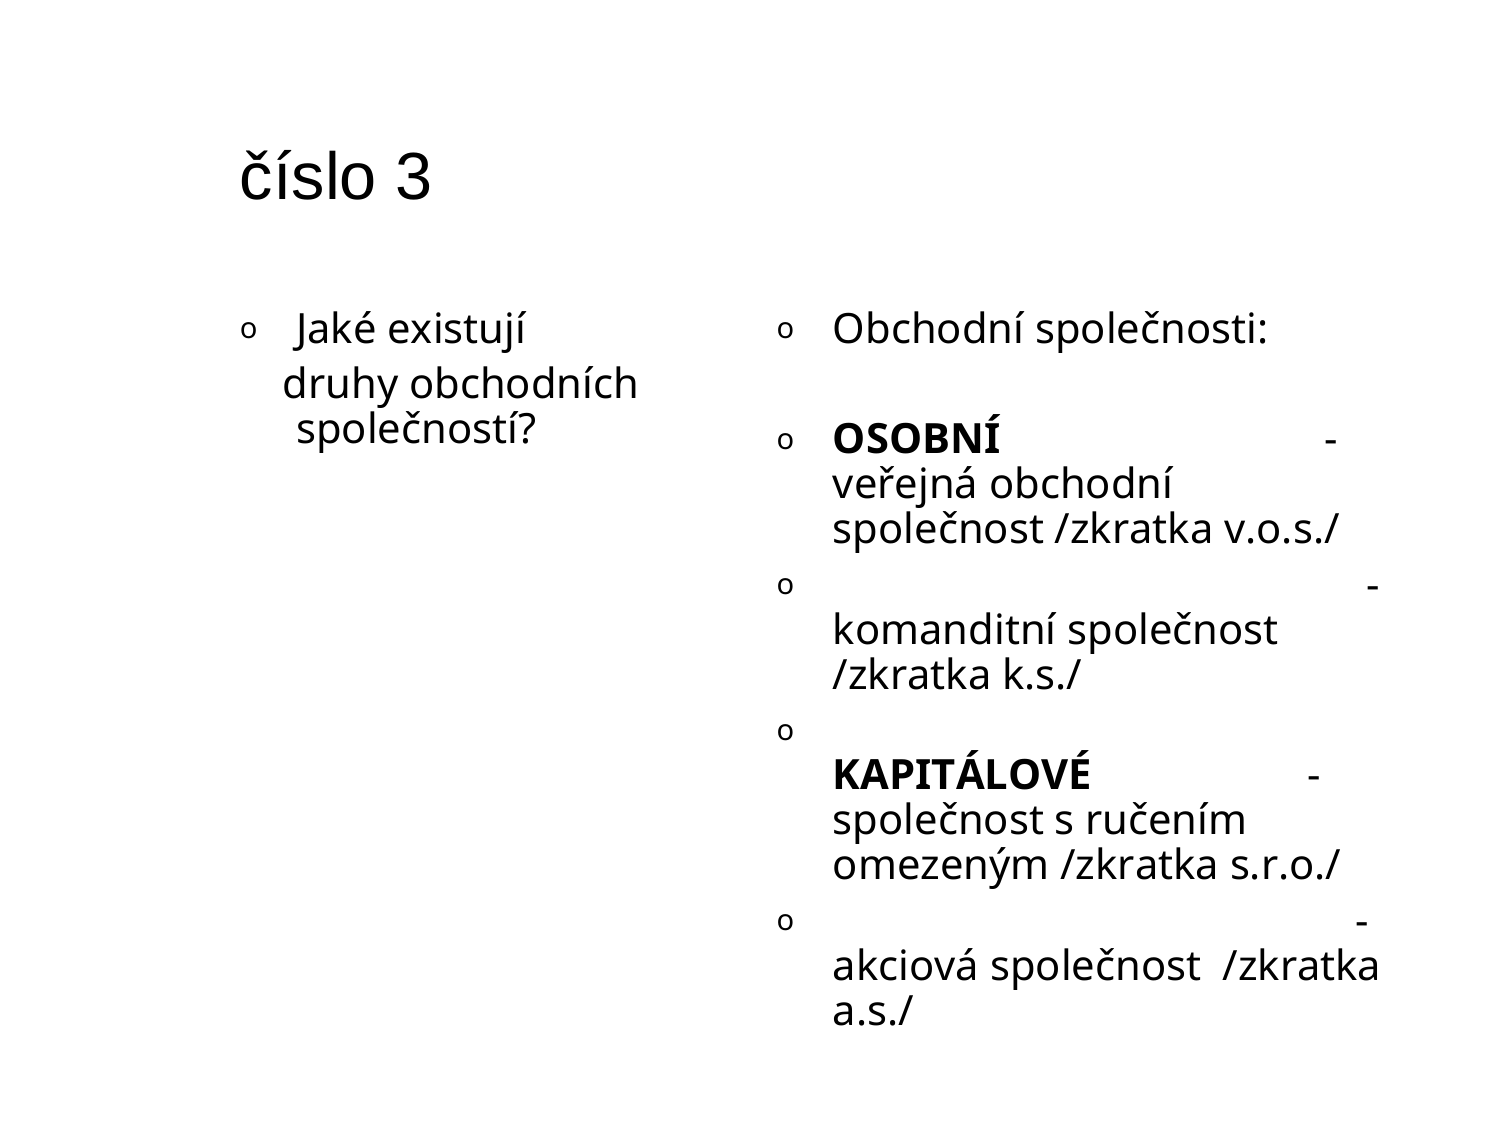

# číslo 3
Jaké existují
 druhy obchodních společností?
Obchodní společnosti:
OSOBNÍ 	 - veřejná obchodní společnost /zkratka v.o.s./
			 - komanditní společnost /zkratka k.s./
			 KAPITÁLOVÉ - společnost s ručením omezeným /zkratka s.r.o./
			 - akciová společnost /zkratka a.s./